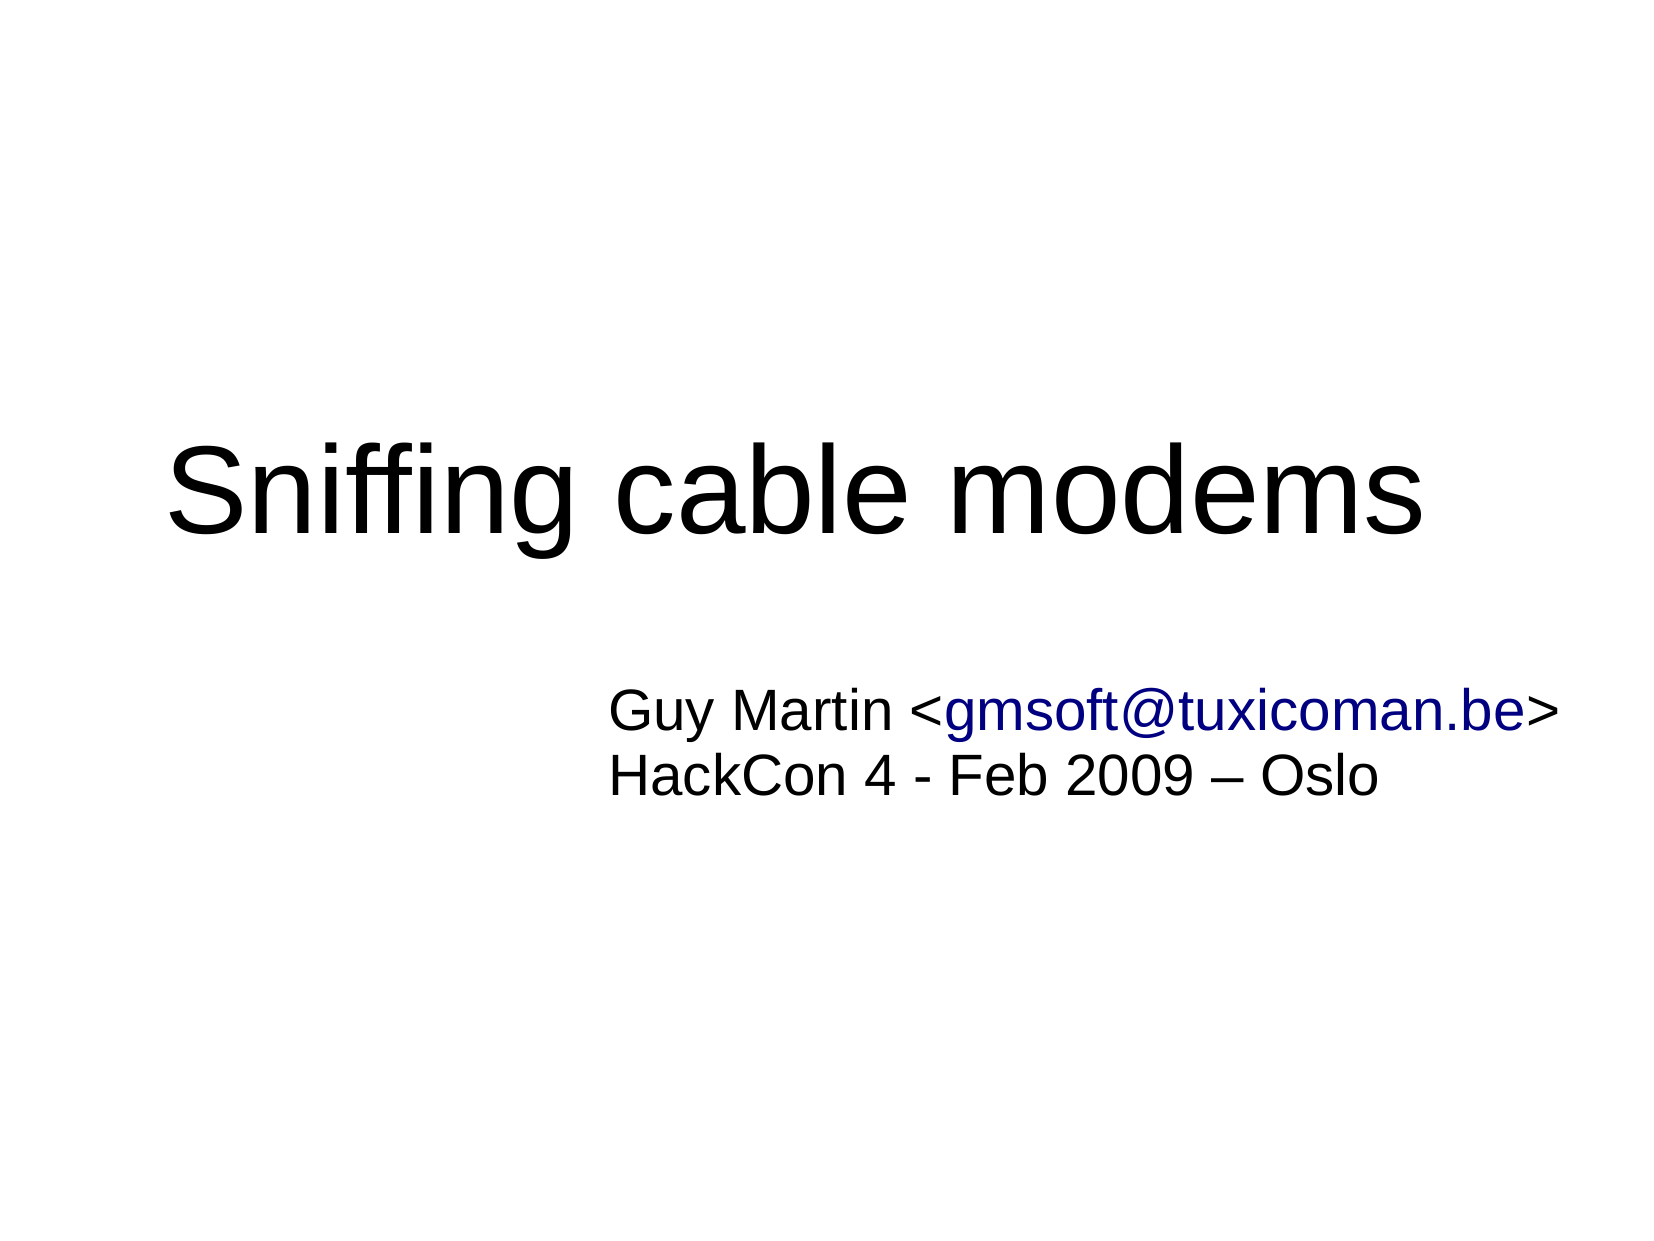

Sniffing cable modems
Guy Martin <gmsoft@tuxicoman.be>
HackCon 4 - Feb 2009 – Oslo